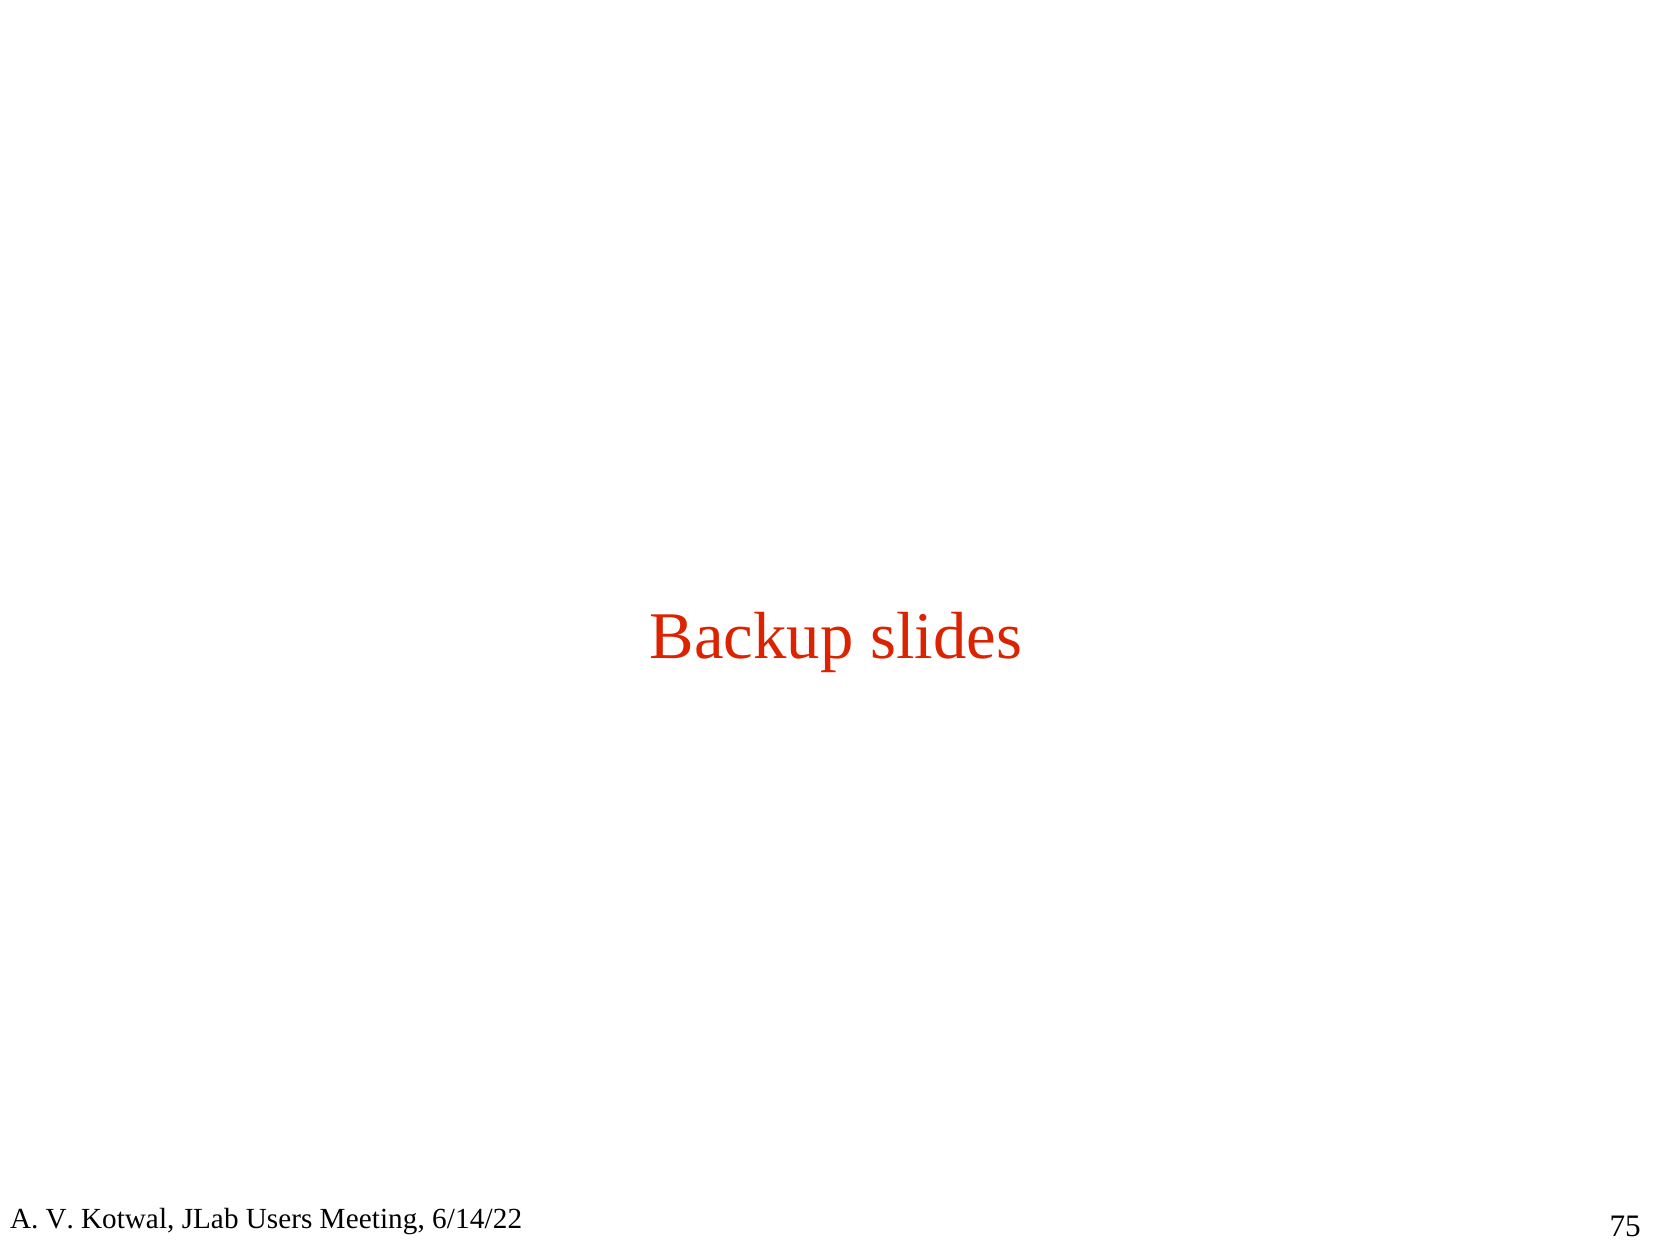

# Backup slides
A. V. Kotwal, JLab Users Meeting, 6/14/22